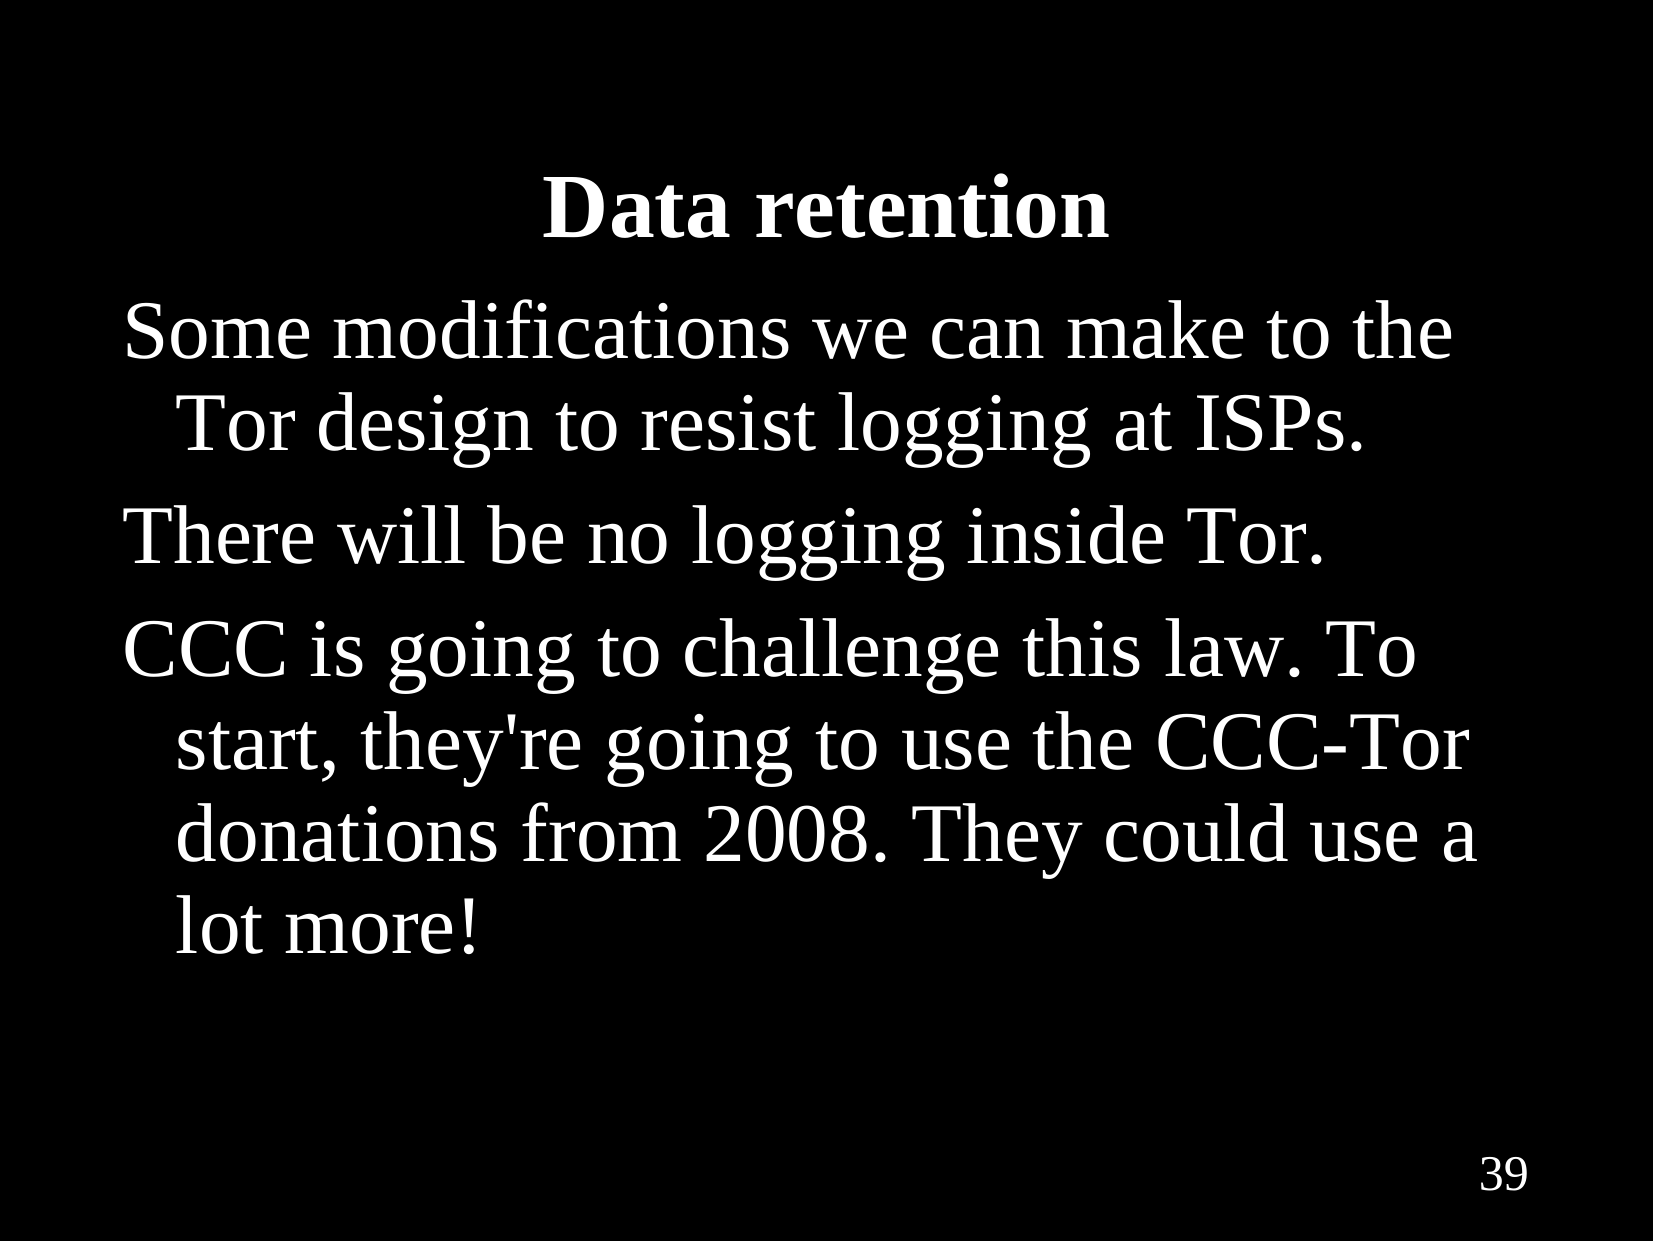

# Data retention
Some modifications we can make to the Tor design to resist logging at ISPs.
There will be no logging inside Tor.
CCC is going to challenge this law. To start, they're going to use the CCC-Tor donations from 2008. They could use a lot more!